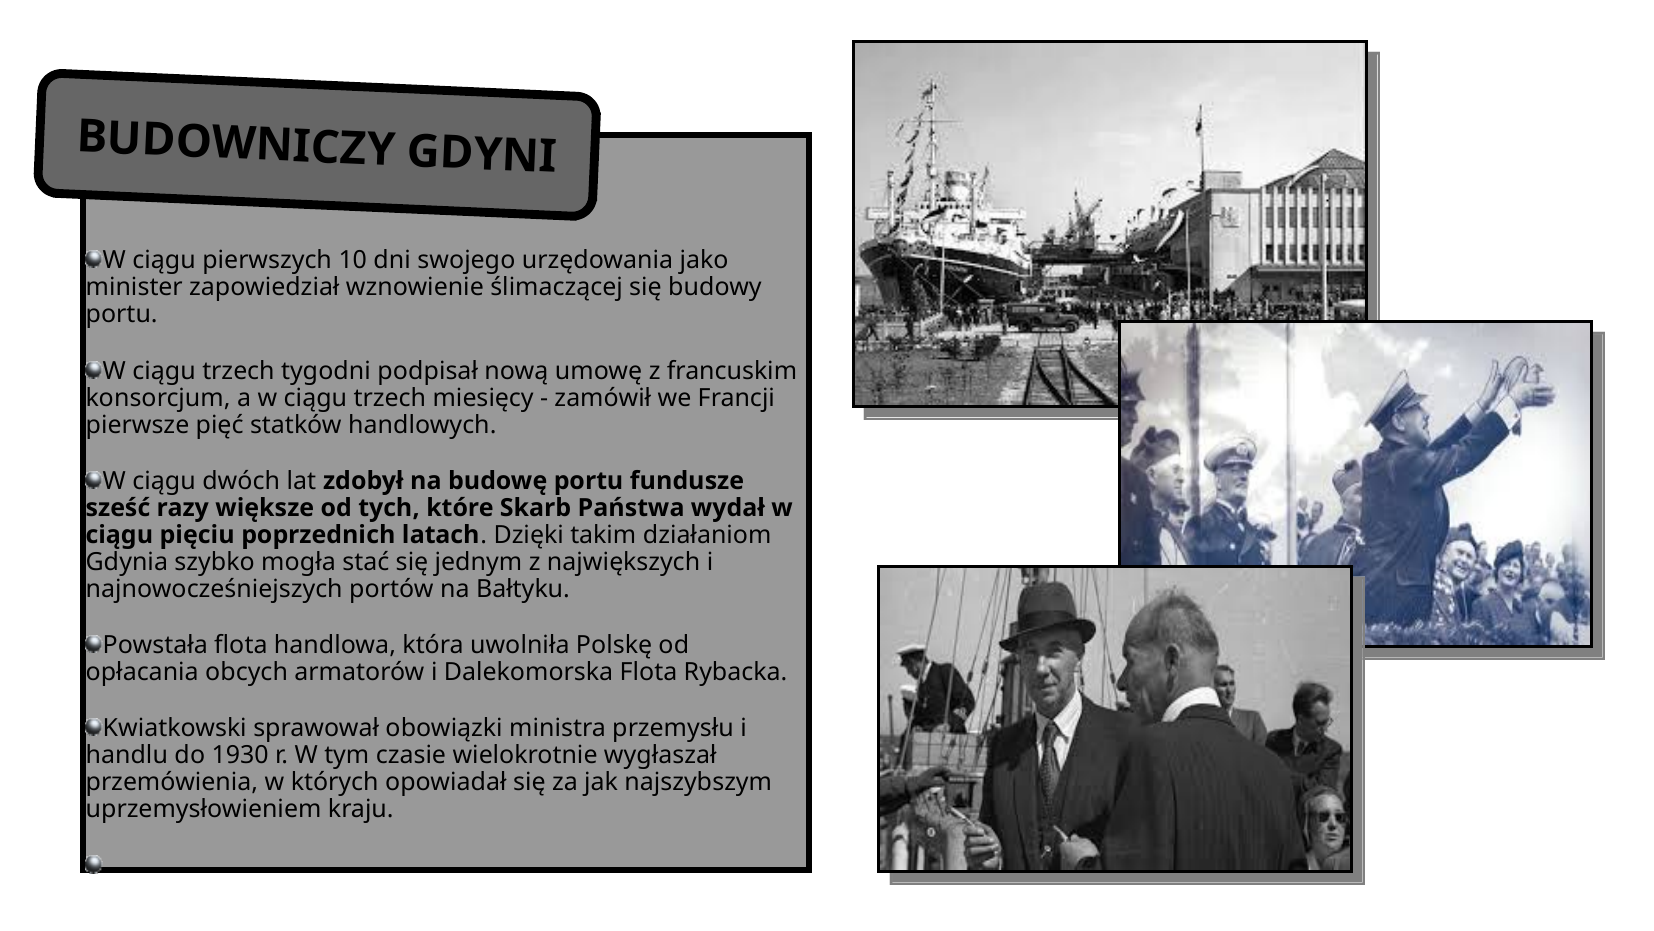

Budowniczy Gdyni
# W ciągu pierwszych 10 dni swojego urzędowania jako minister zapowiedział wznowienie ślimaczącej się budowy portu.
W ciągu trzech tygodni podpisał nową umowę z francuskim konsorcjum, a w ciągu trzech miesięcy - zamówił we Francji pierwsze pięć statków handlowych.
W ciągu dwóch lat zdobył na budowę portu fundusze sześć razy większe od tych, które Skarb Państwa wydał w ciągu pięciu poprzednich latach. Dzięki takim działaniom Gdynia szybko mogła stać się jednym z największych i najnowocześniejszych portów na Bałtyku.
Powstała flota handlowa, która uwolniła Polskę od opłacania obcych armatorów i Dalekomorska Flota Rybacka.
Kwiatkowski sprawował obowiązki ministra przemysłu i handlu do 1930 r. W tym czasie wielokrotnie wygłaszał przemówienia, w których opowiadał się za jak najszybszym uprzemysłowieniem kraju.